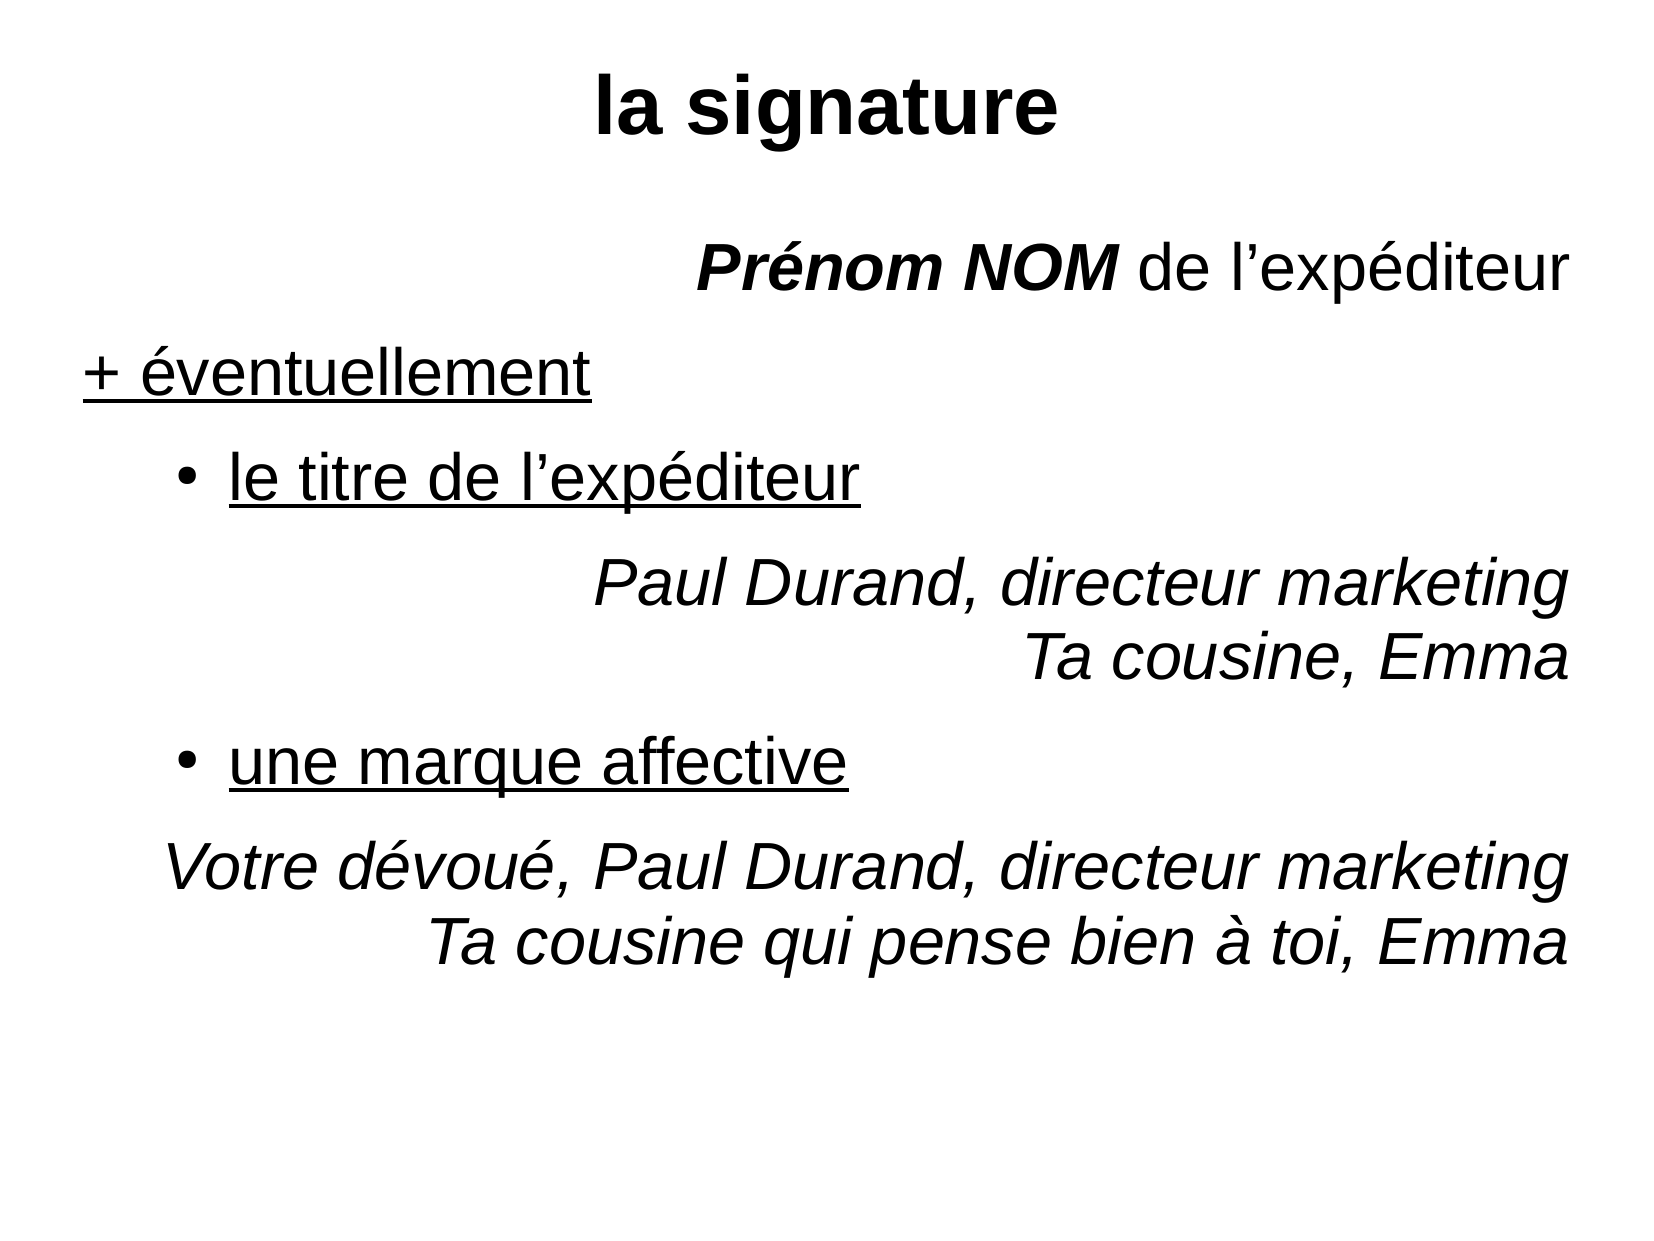

# la signature
Prénom NOM de l’expéditeur
+ éventuellement
le titre de l’expéditeur
Paul Durand, directeur marketing
Ta cousine, Emma
une marque affective
Votre dévoué, Paul Durand, directeur marketing
Ta cousine qui pense bien à toi, Emma